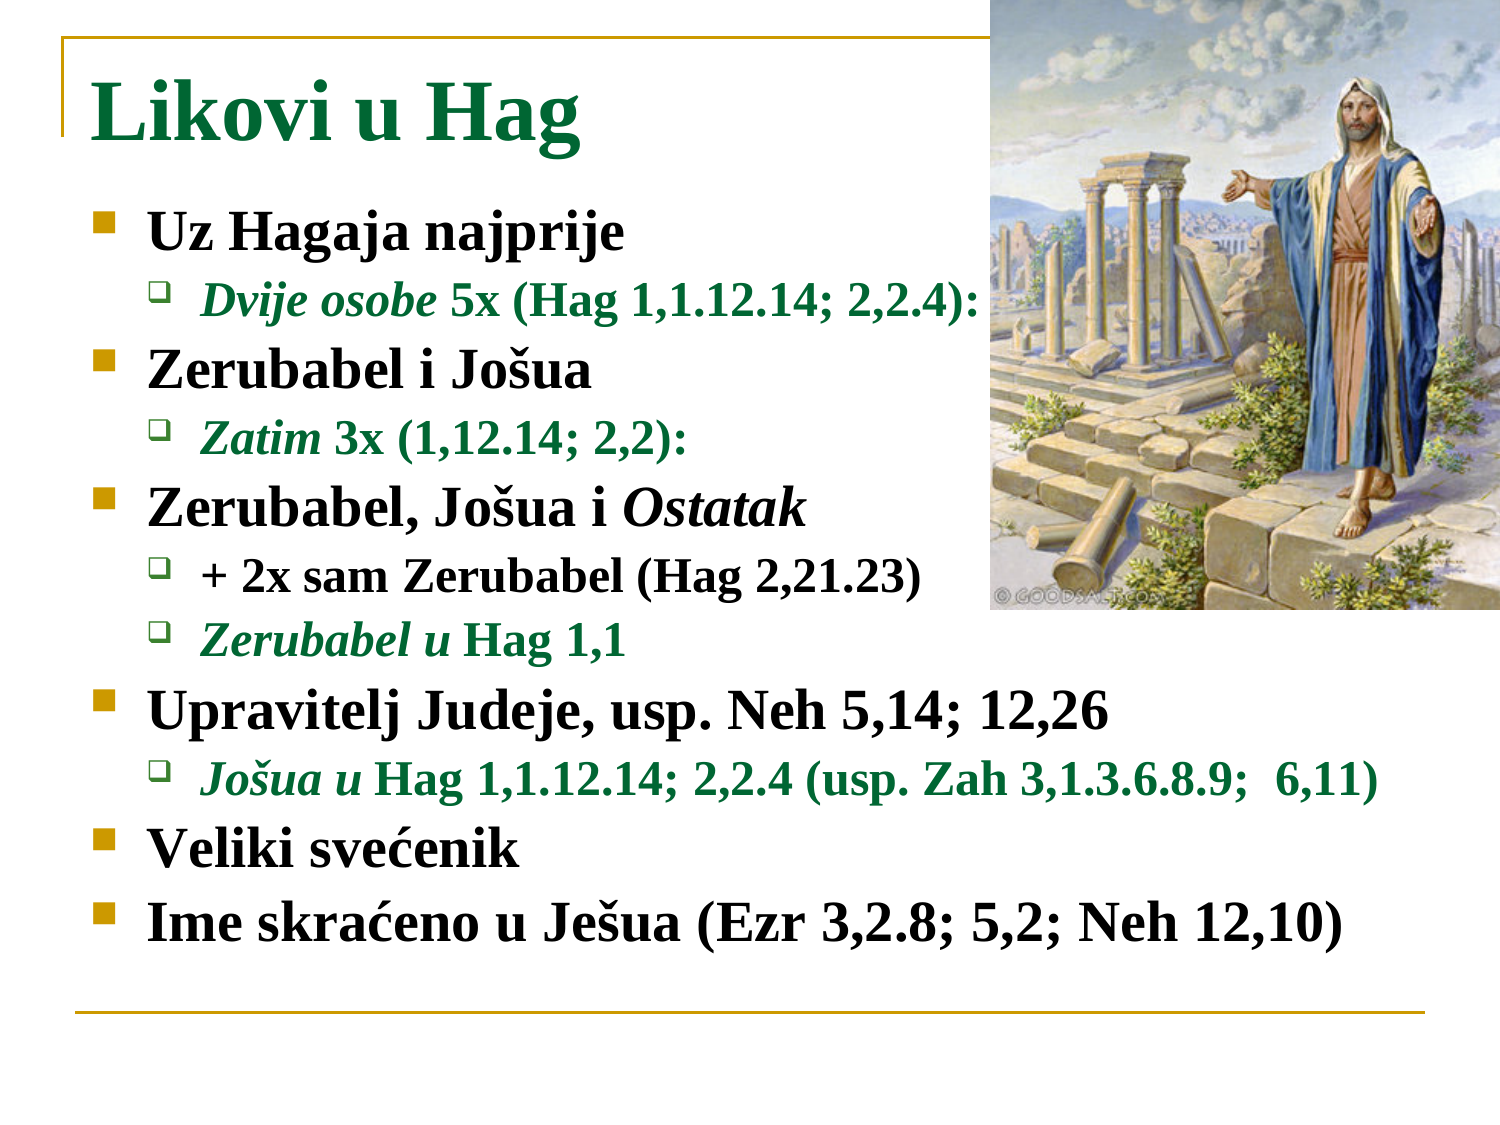

# Likovi u Hag
Uz Hagaja najprije
Dvije osobe 5x (Hag 1,1.12.14; 2,2.4):
Zerubabel i Jošua
Zatim 3x (1,12.14; 2,2):
Zerubabel, Jošua i Ostatak
+ 2x sam Zerubabel (Hag 2,21.23)
Zerubabel u Hag 1,1
Upravitelj Judeje, usp. Neh 5,14; 12,26
Jošua u Hag 1,1.12.14; 2,2.4 (usp. Zah 3,1.3.6.8.9; 6,11)
Veliki svećenik
Ime skraćeno u Ješua (Ezr 3,2.8; 5,2; Neh 12,10)